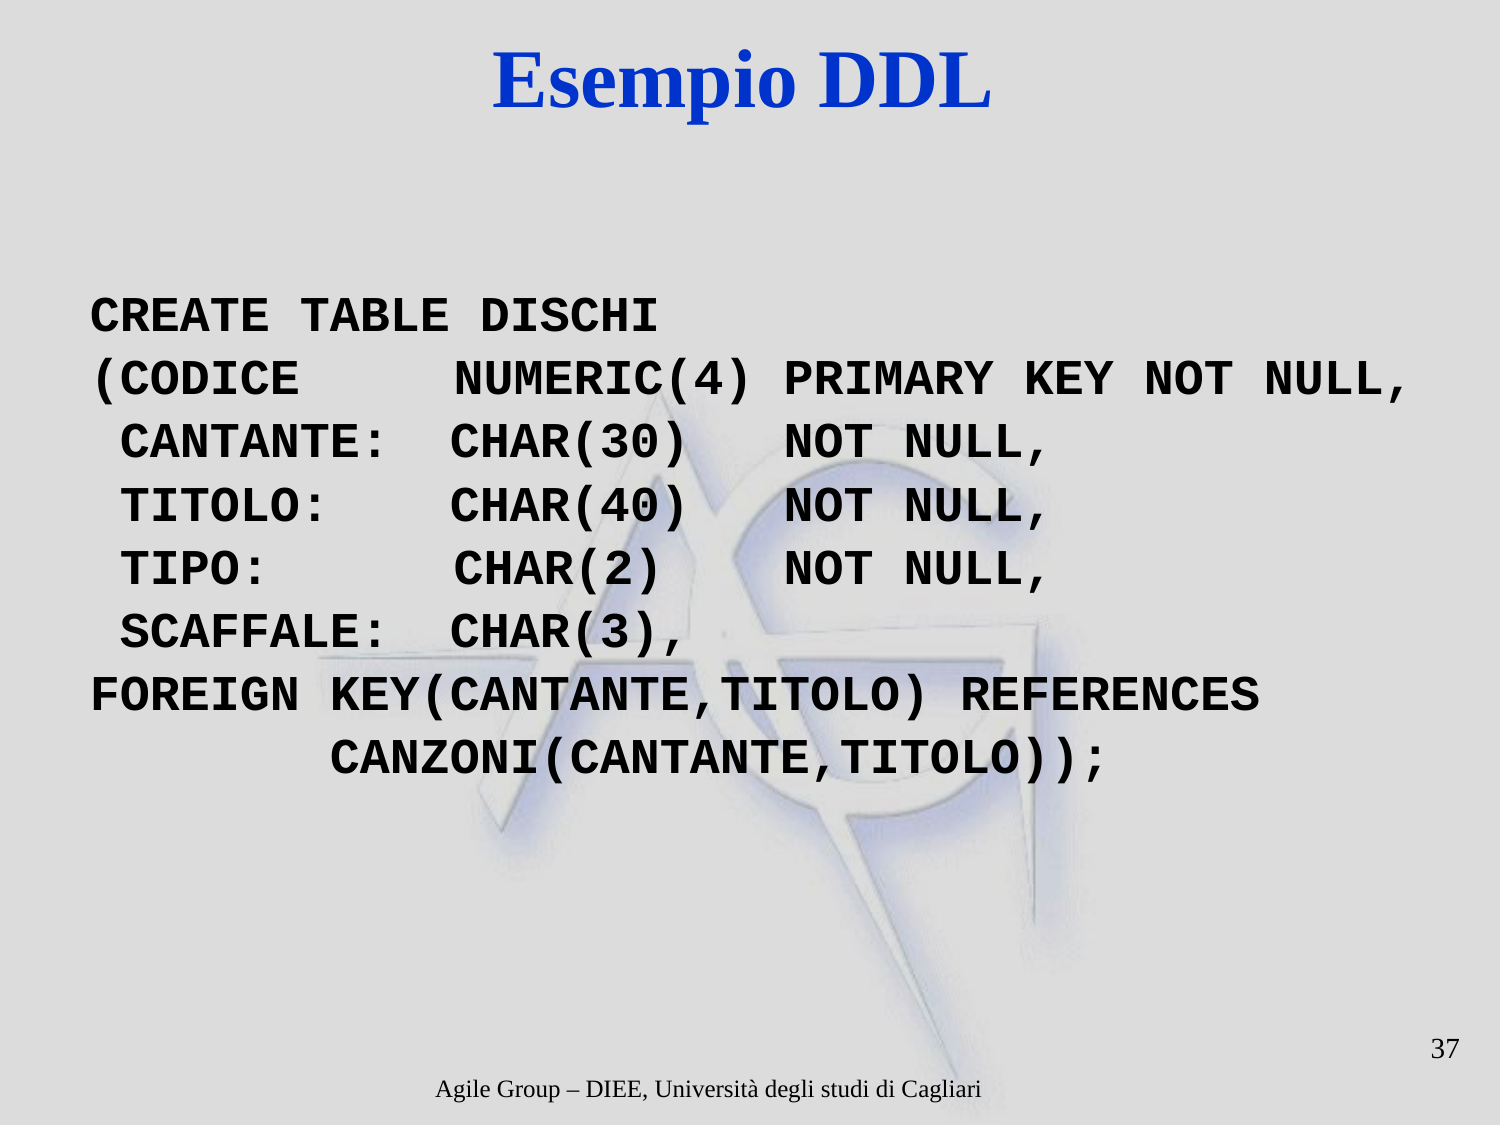

# Esempio DDL
CREATE TABLE DISCHI
(CODICE	 NUMERIC(4) PRIMARY KEY NOT NULL,
 CANTANTE: CHAR(30)	NOT NULL,
 TITOLO: CHAR(40)	NOT NULL,
 TIPO:	 CHAR(2)	NOT NULL,
 SCAFFALE: CHAR(3),
FOREIGN KEY(CANTANTE,TITOLO) REFERENCES
 CANZONI(CANTANTE,TITOLO));
37